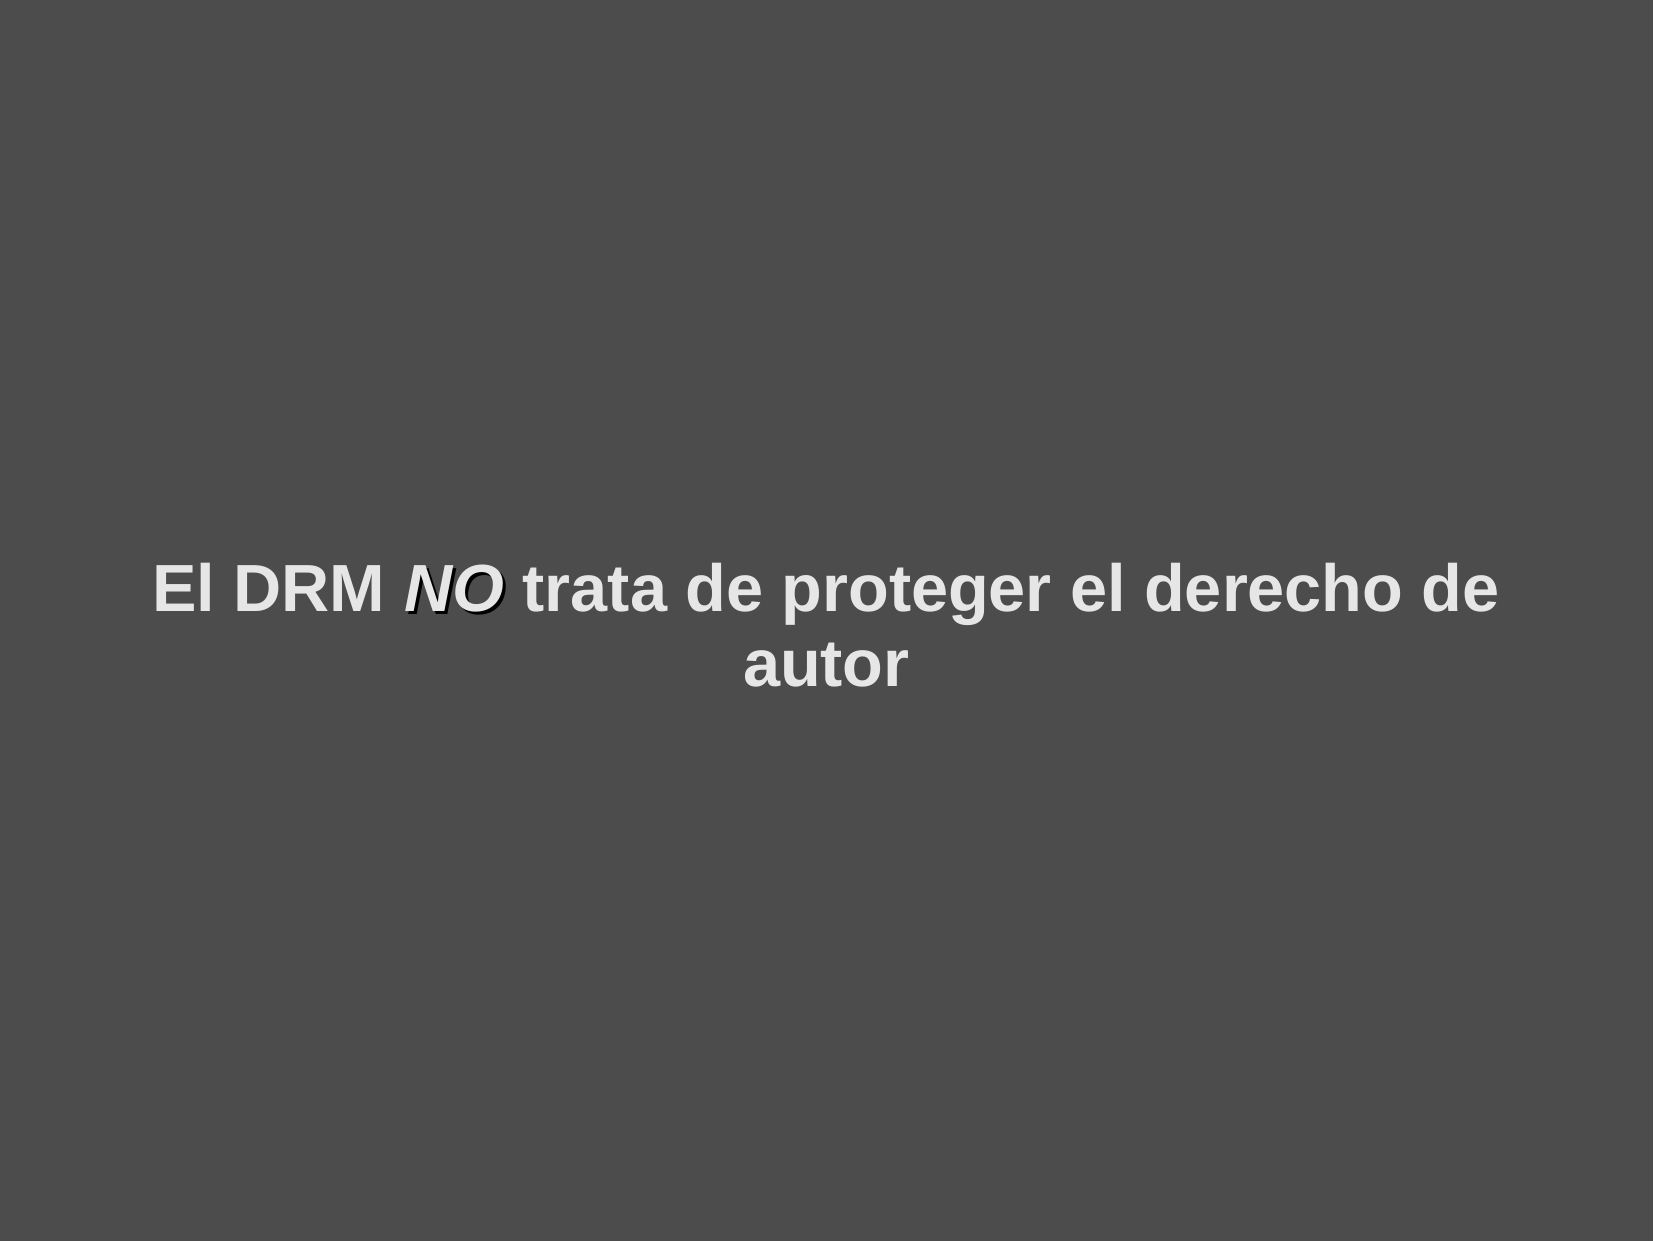

# El DRM NO trata de proteger el derecho de autor